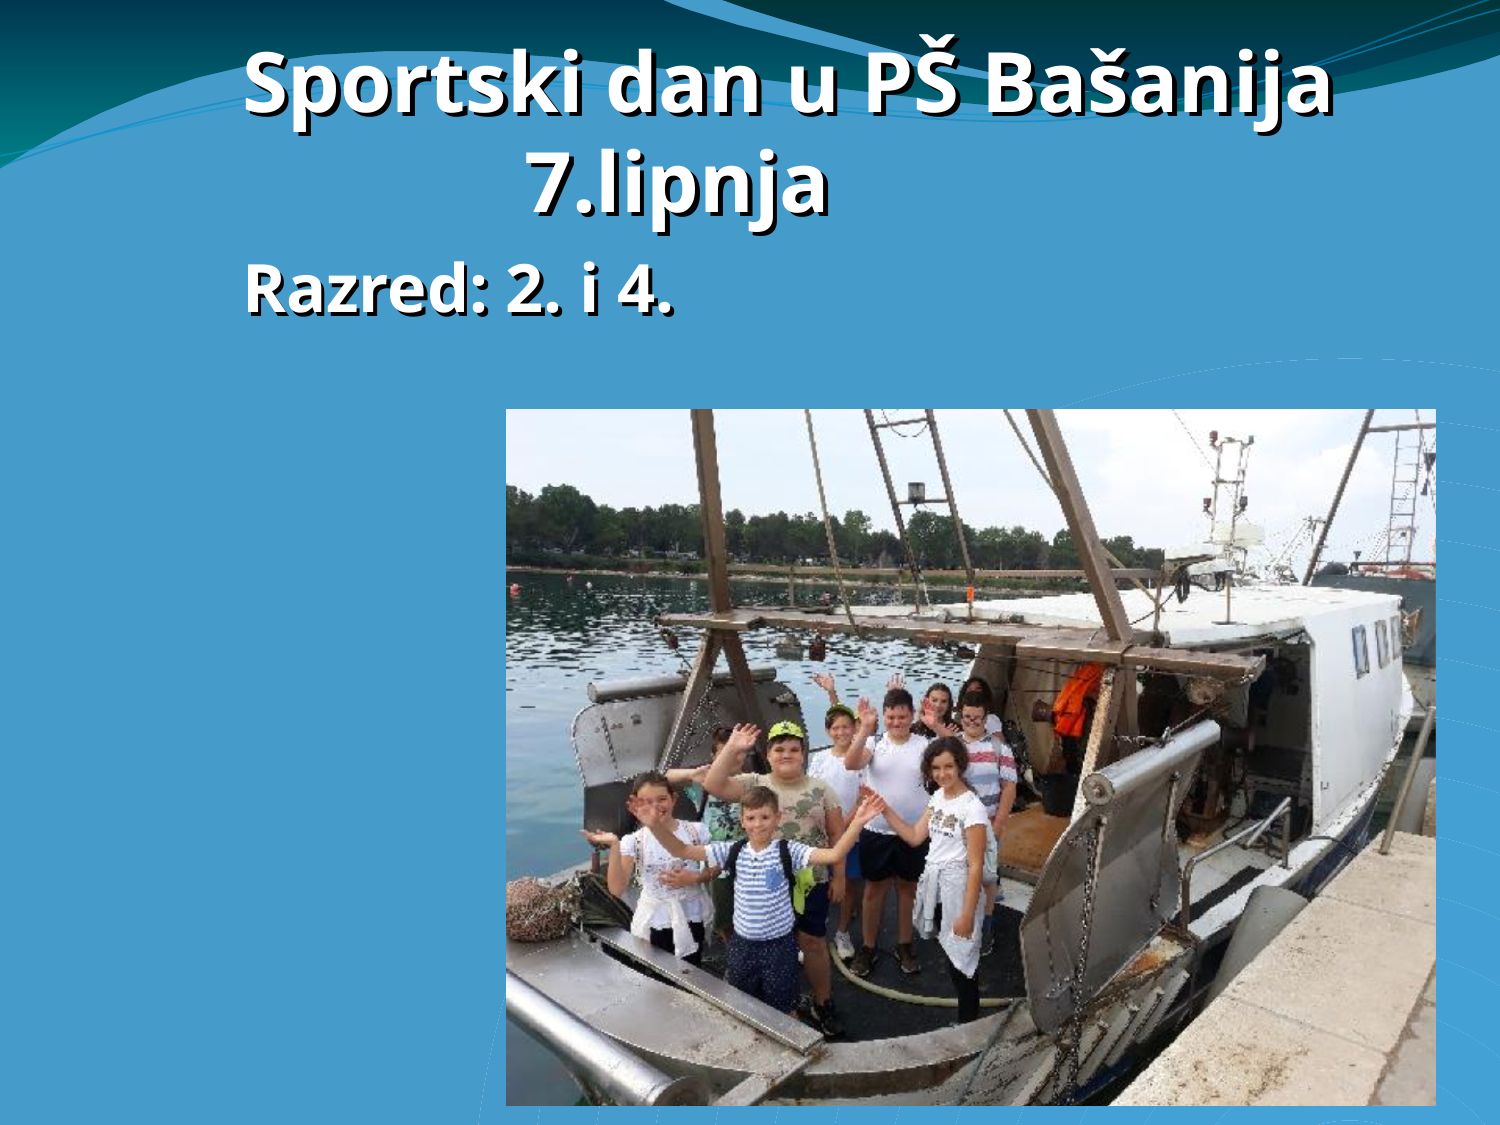

# Sportski dan u PŠ Bašanija 7.lipnja Razred: 2. i 4.